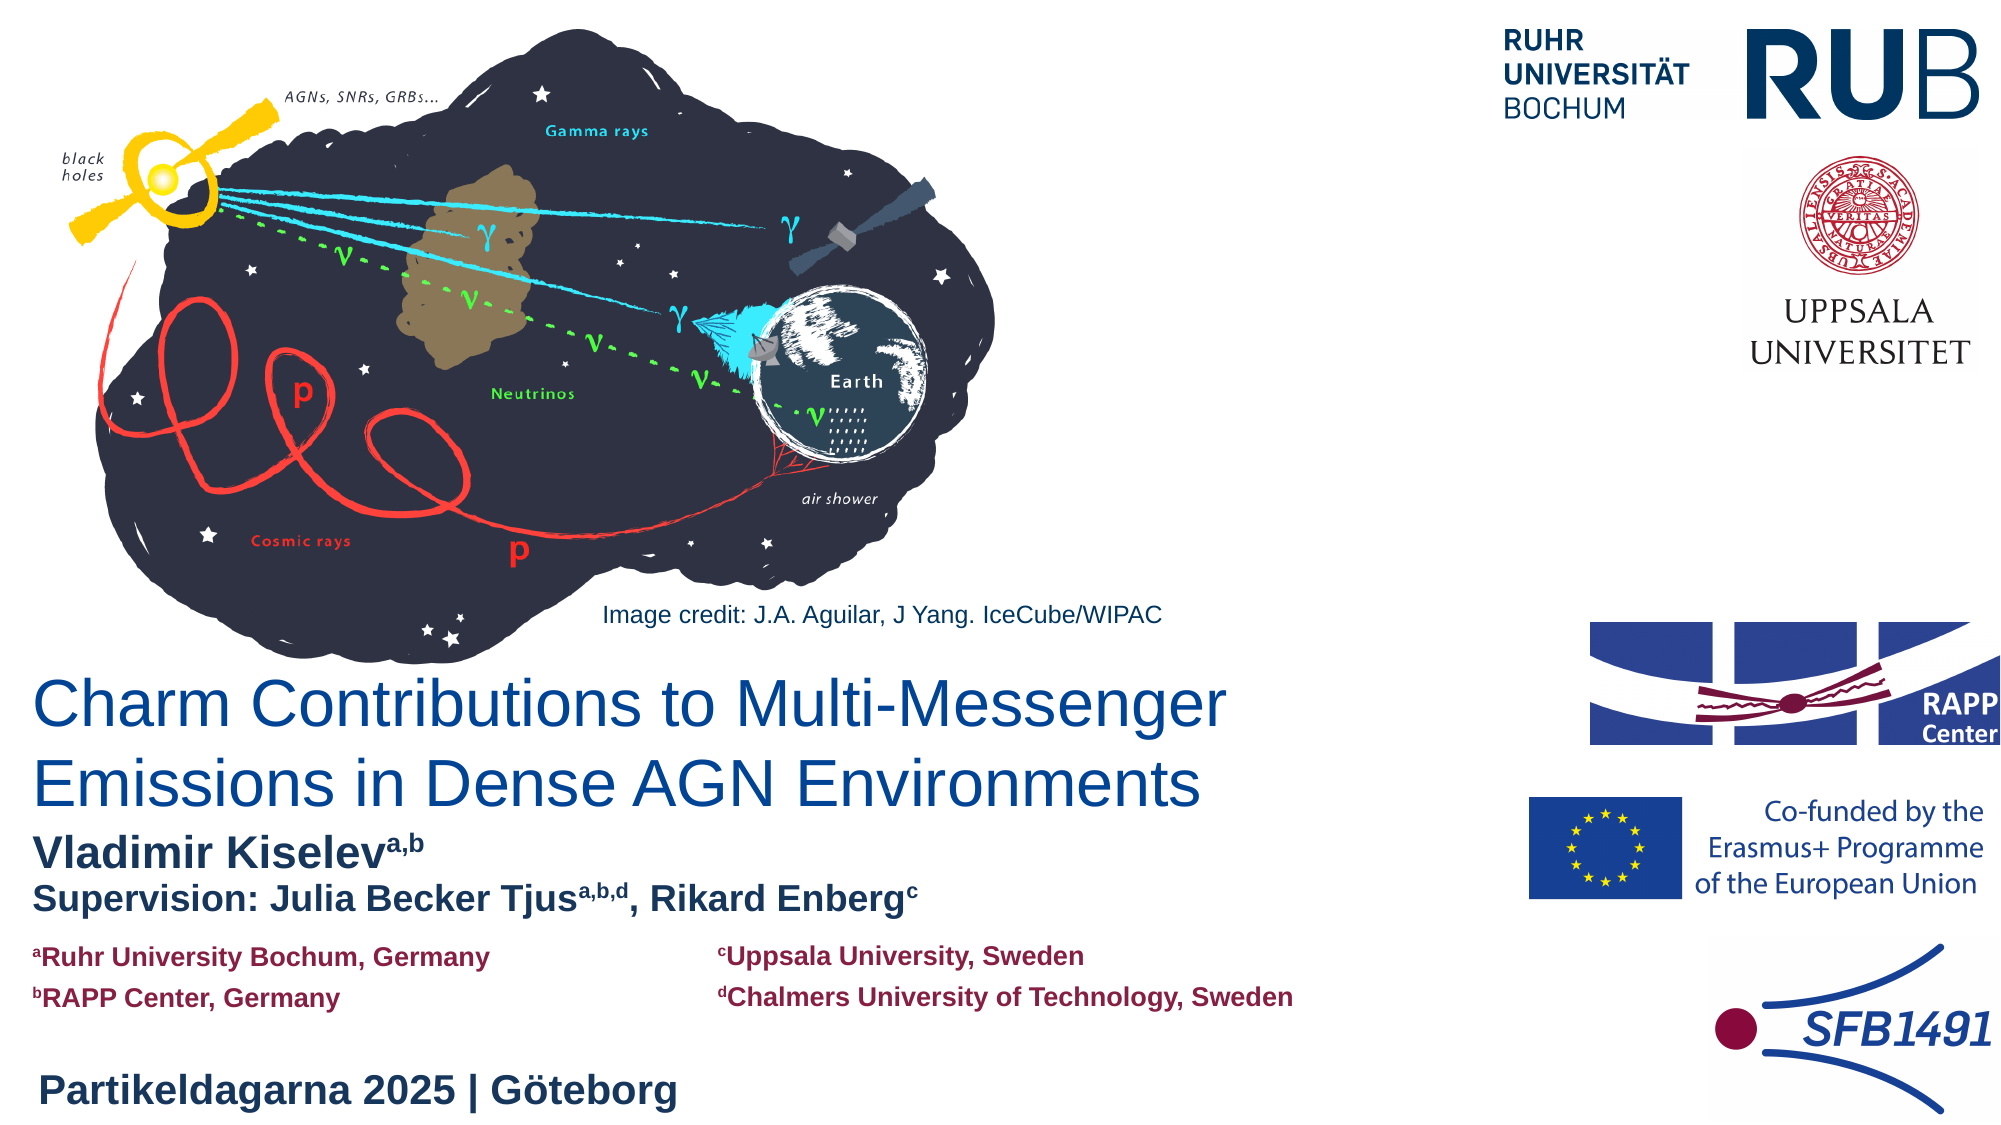

Image credit: J.A. Aguilar, J Yang. IceCube/WIPAC
# Charm Contributions to Multi-Messenger Emissions in Dense AGN Environments